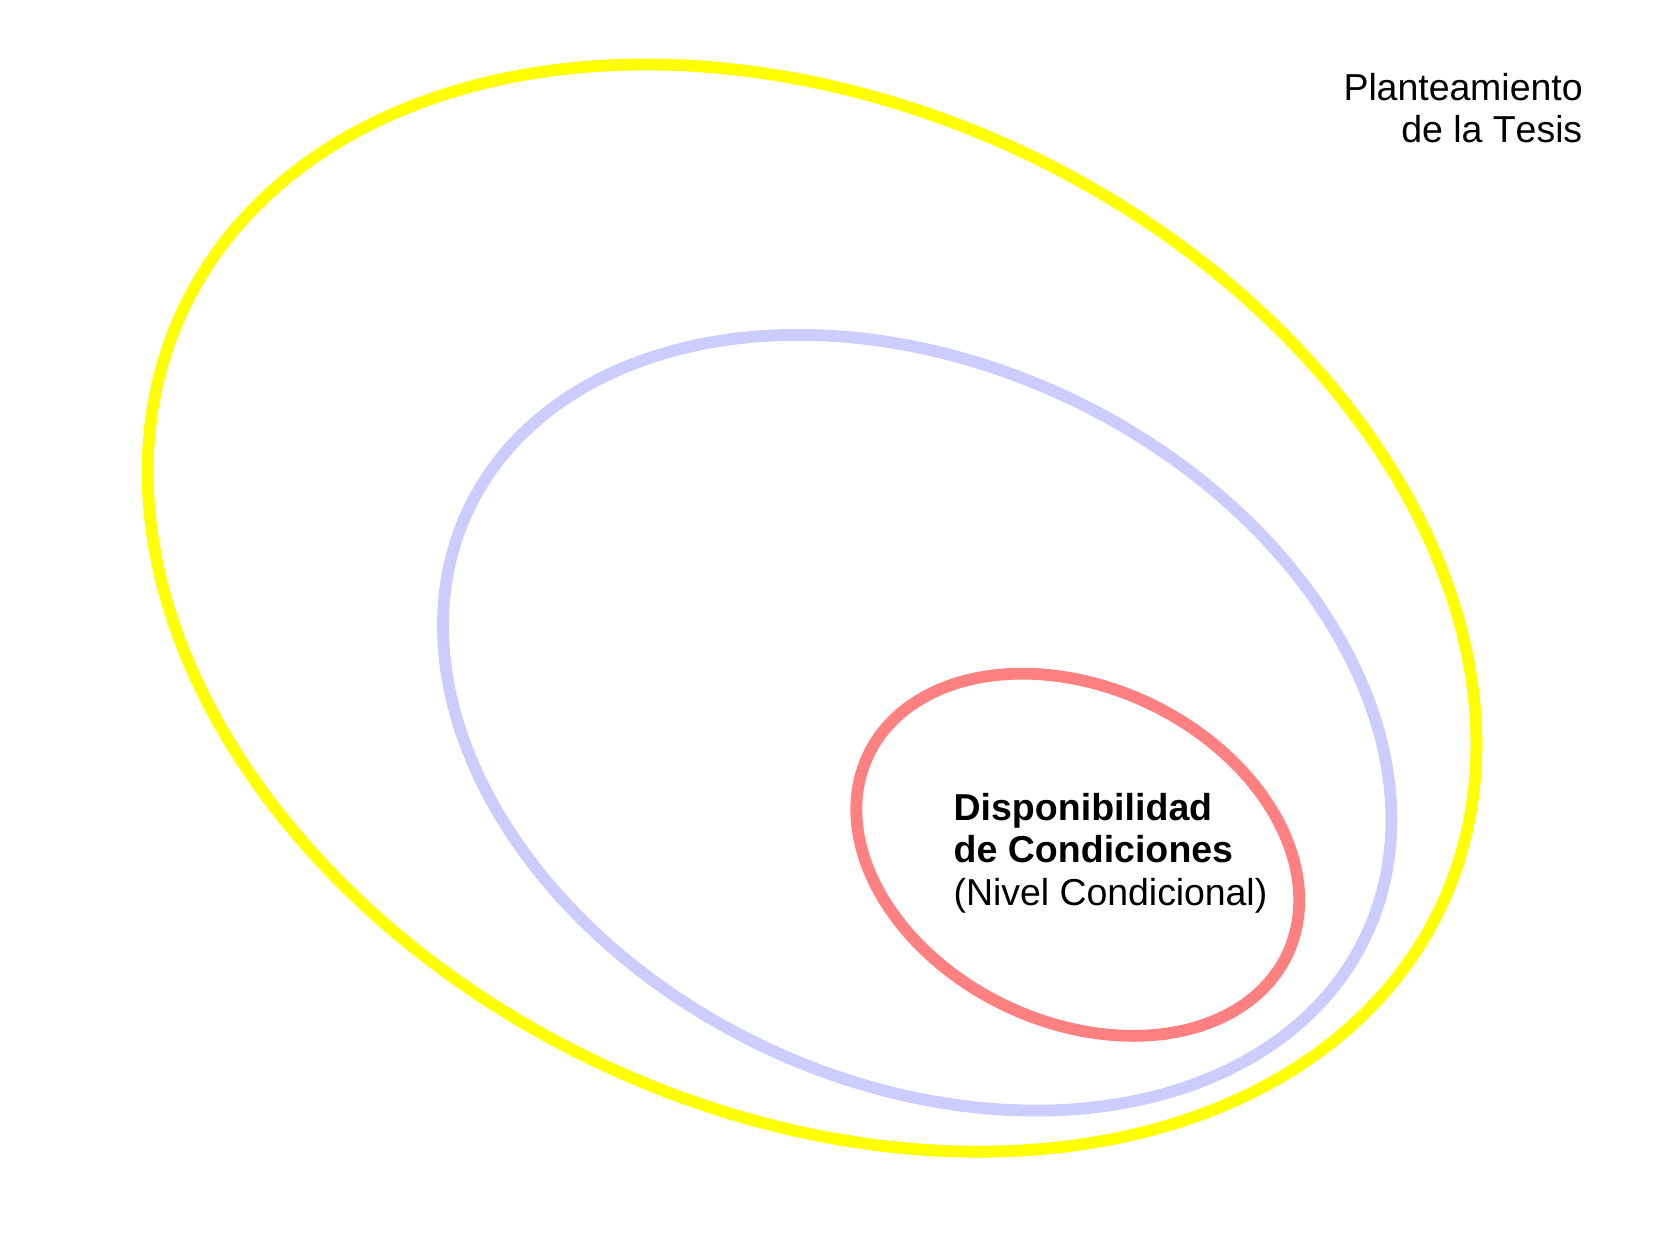

Planteamiento
de la Tesis
Disponibilidad
de Condiciones
(Nivel Condicional)